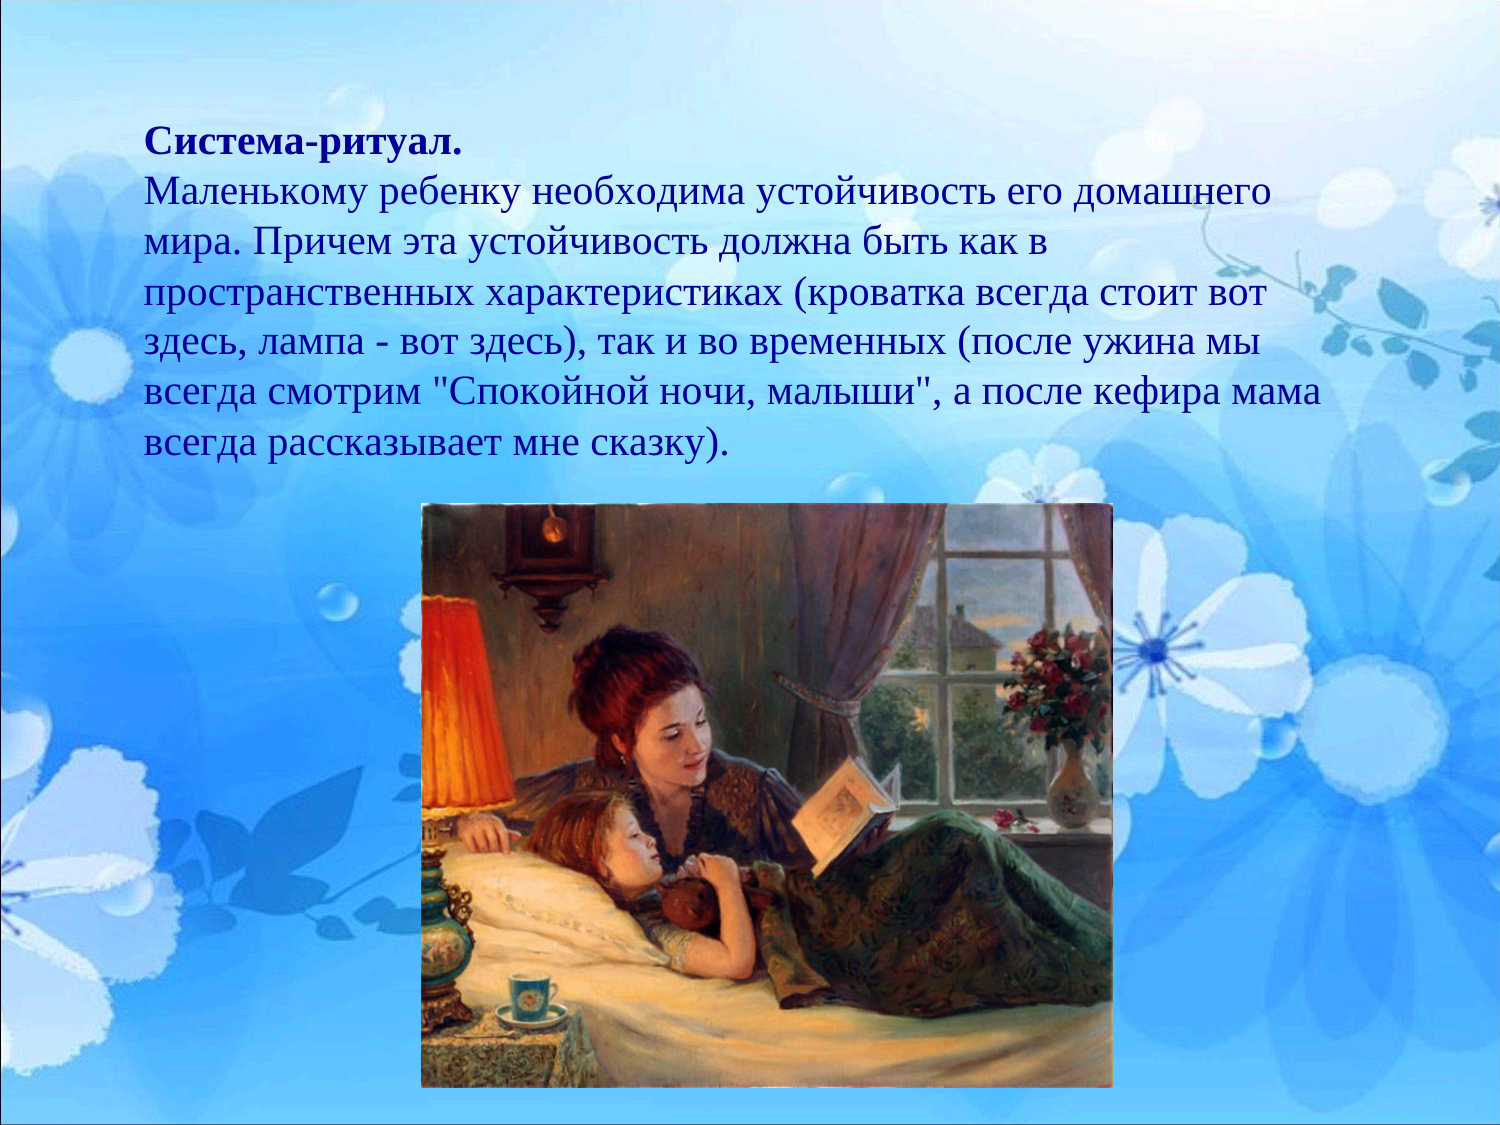

Система-ритуал.
Маленькому ребенку необходима устойчивость его домашнего мира. Причем эта устойчивость должна быть как в пространственных характеристиках (кроватка всегда стоит вот здесь, лампа - вот здесь), так и во временных (после ужина мы всегда смотрим "Спокойной ночи, малыши", а после кефира мама всегда рассказывает мне сказку).